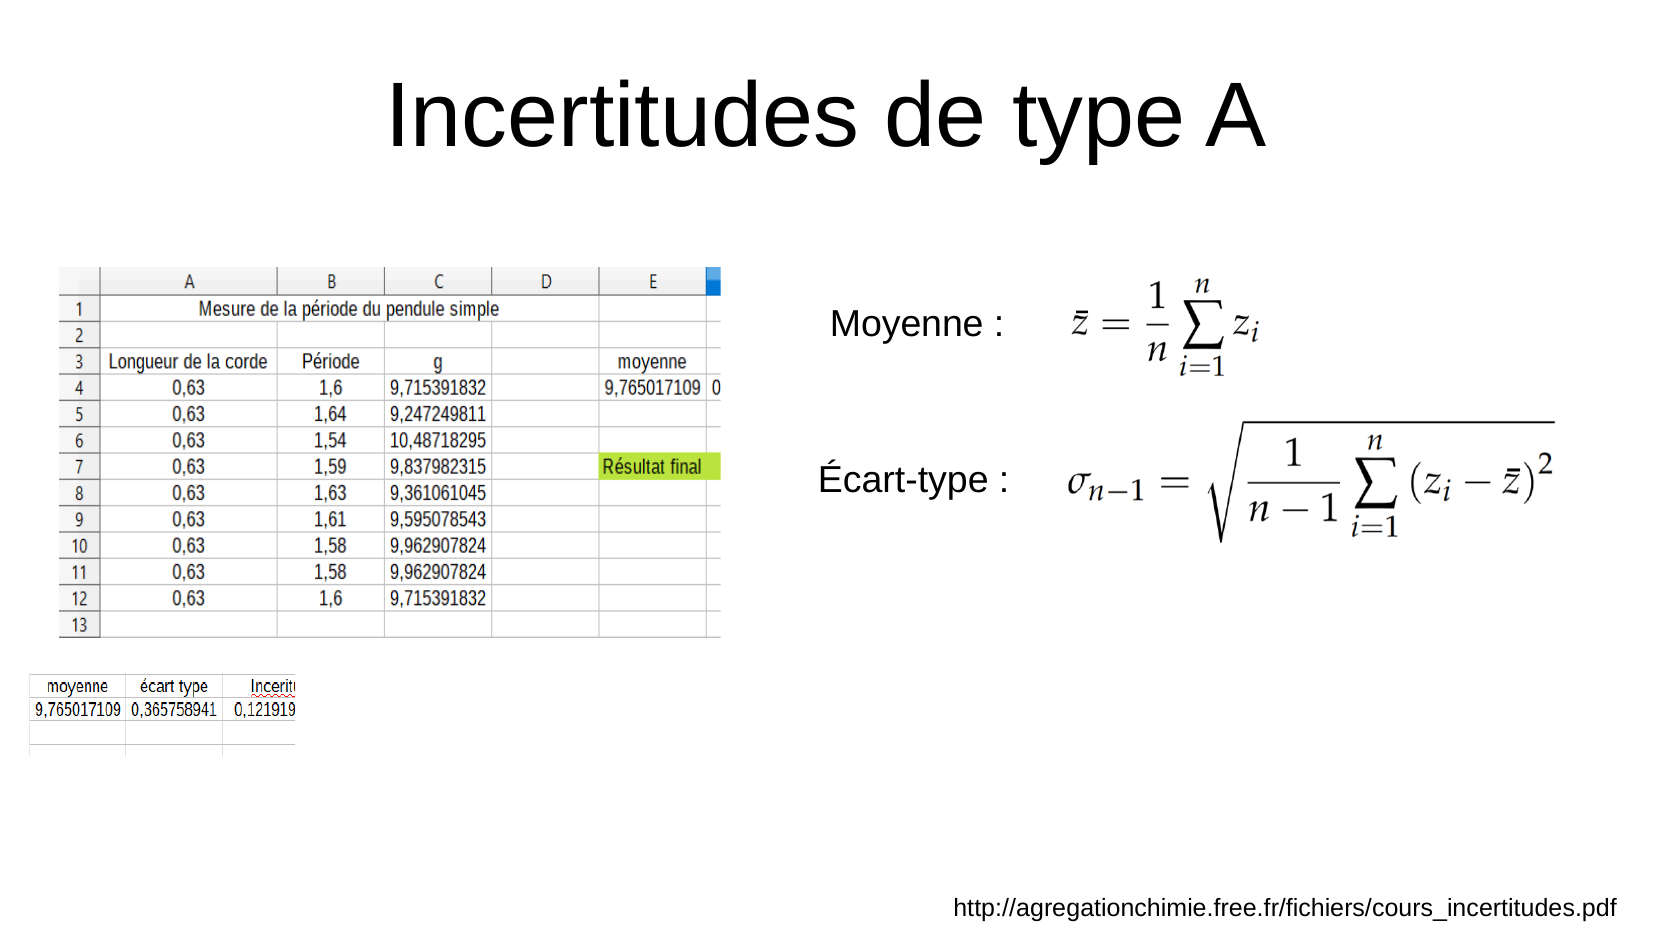

# Incertitudes de type A
Moyenne :
Écart-type :
http://agregationchimie.free.fr/fichiers/cours_incertitudes.pdf